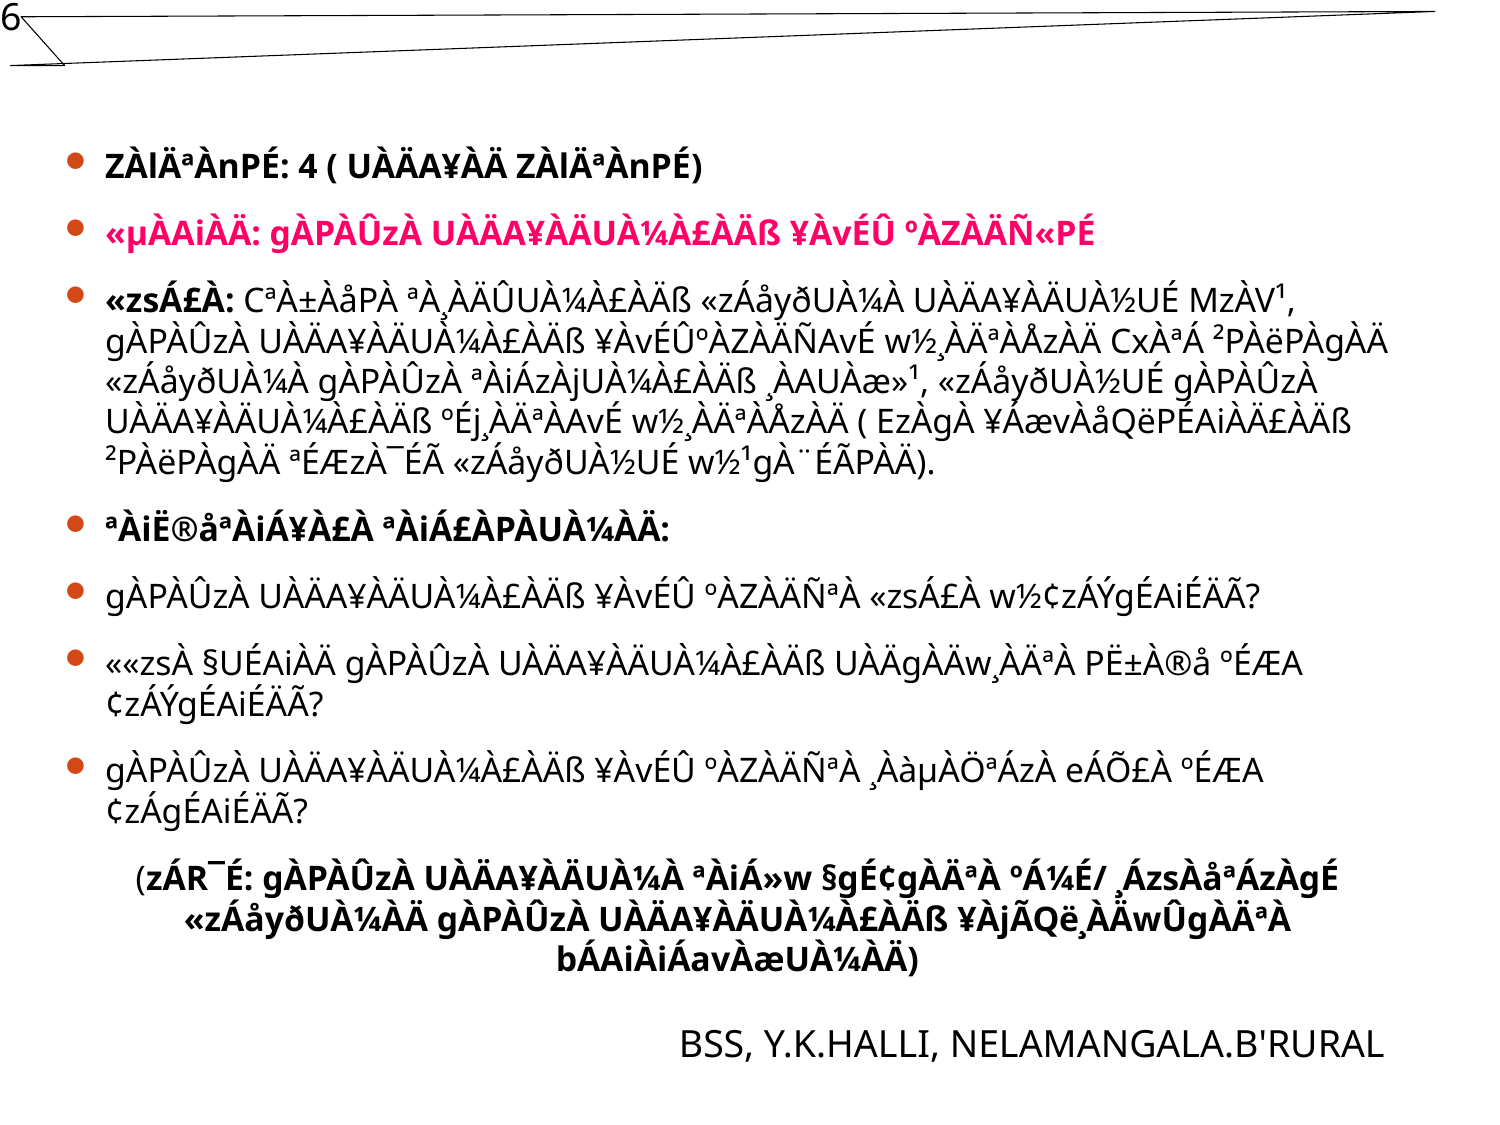

# ZÀlÄªÀnPÉ: 4 ( UÀÄA¥ÀÄ ZÀlÄªÀnPÉ)
«µÀAiÀÄ: gÀPÀÛzÀ UÀÄA¥ÀÄUÀ¼À£ÀÄß ¥ÀvÉÛ ºÀZÀÄÑ«PÉ
«zsÁ£À: CªÀ±ÀåPÀ ªÀ¸ÀÄÛUÀ¼À£ÀÄß «zÁåyðUÀ¼À UÀÄA¥ÀÄUÀ½UÉ MzÀV¹, gÀPÀÛzÀ UÀÄA¥ÀÄUÀ¼À£ÀÄß ¥ÀvÉÛºÀZÀÄÑAvÉ w½¸ÀÄªÀÅzÀÄ CxÀªÁ ²PÀëPÀgÀÄ «zÁåyðUÀ¼À gÀPÀÛzÀ ªÀiÁzÀjUÀ¼À£ÀÄß ¸ÀAUÀæ»¹, «zÁåyðUÀ½UÉ gÀPÀÛzÀ UÀÄA¥ÀÄUÀ¼À£ÀÄß ºÉj¸ÀÄªÀAvÉ w½¸ÀÄªÀÅzÀÄ ( EzÀgÀ ¥ÁævÀåQëPÉAiÀÄ£ÀÄß ²PÀëPÀgÀÄ ªÉÆzÀ¯ÉÃ «zÁåyðUÀ½UÉ w½¹gÀ¨ÉÃPÀÄ).
ªÀiË®åªÀiÁ¥À£À ªÀiÁ£ÀPÀUÀ¼ÀÄ:
gÀPÀÛzÀ UÀÄA¥ÀÄUÀ¼À£ÀÄß ¥ÀvÉÛ ºÀZÀÄÑªÀ «zsÁ£À w½¢zÁÝgÉAiÉÄÃ?
««zsÀ §UÉAiÀÄ gÀPÀÛzÀ UÀÄA¥ÀÄUÀ¼À£ÀÄß UÀÄgÀÄw¸ÀÄªÀ PË±À®å ºÉÆA¢zÁÝgÉAiÉÄÃ?
gÀPÀÛzÀ UÀÄA¥ÀÄUÀ¼À£ÀÄß ¥ÀvÉÛ ºÀZÀÄÑªÀ ¸ÀàµÀÖªÁzÀ eÁÕ£À ºÉÆA¢zÁgÉAiÉÄÃ?
(zÁR¯É: gÀPÀÛzÀ UÀÄA¥ÀÄUÀ¼À ªÀiÁ»w §gÉ¢gÀÄªÀ ºÁ¼É/ ¸ÁzsÀåªÁzÀgÉ «zÁåyðUÀ¼ÀÄ gÀPÀÛzÀ UÀÄA¥ÀÄUÀ¼À£ÀÄß ¥ÀjÃQë¸ÀÄwÛgÀÄªÀ bÁAiÀiÁavÀæUÀ¼ÀÄ)
BSS, Y.K.HALLI, NELAMANGALA.B'RURAL